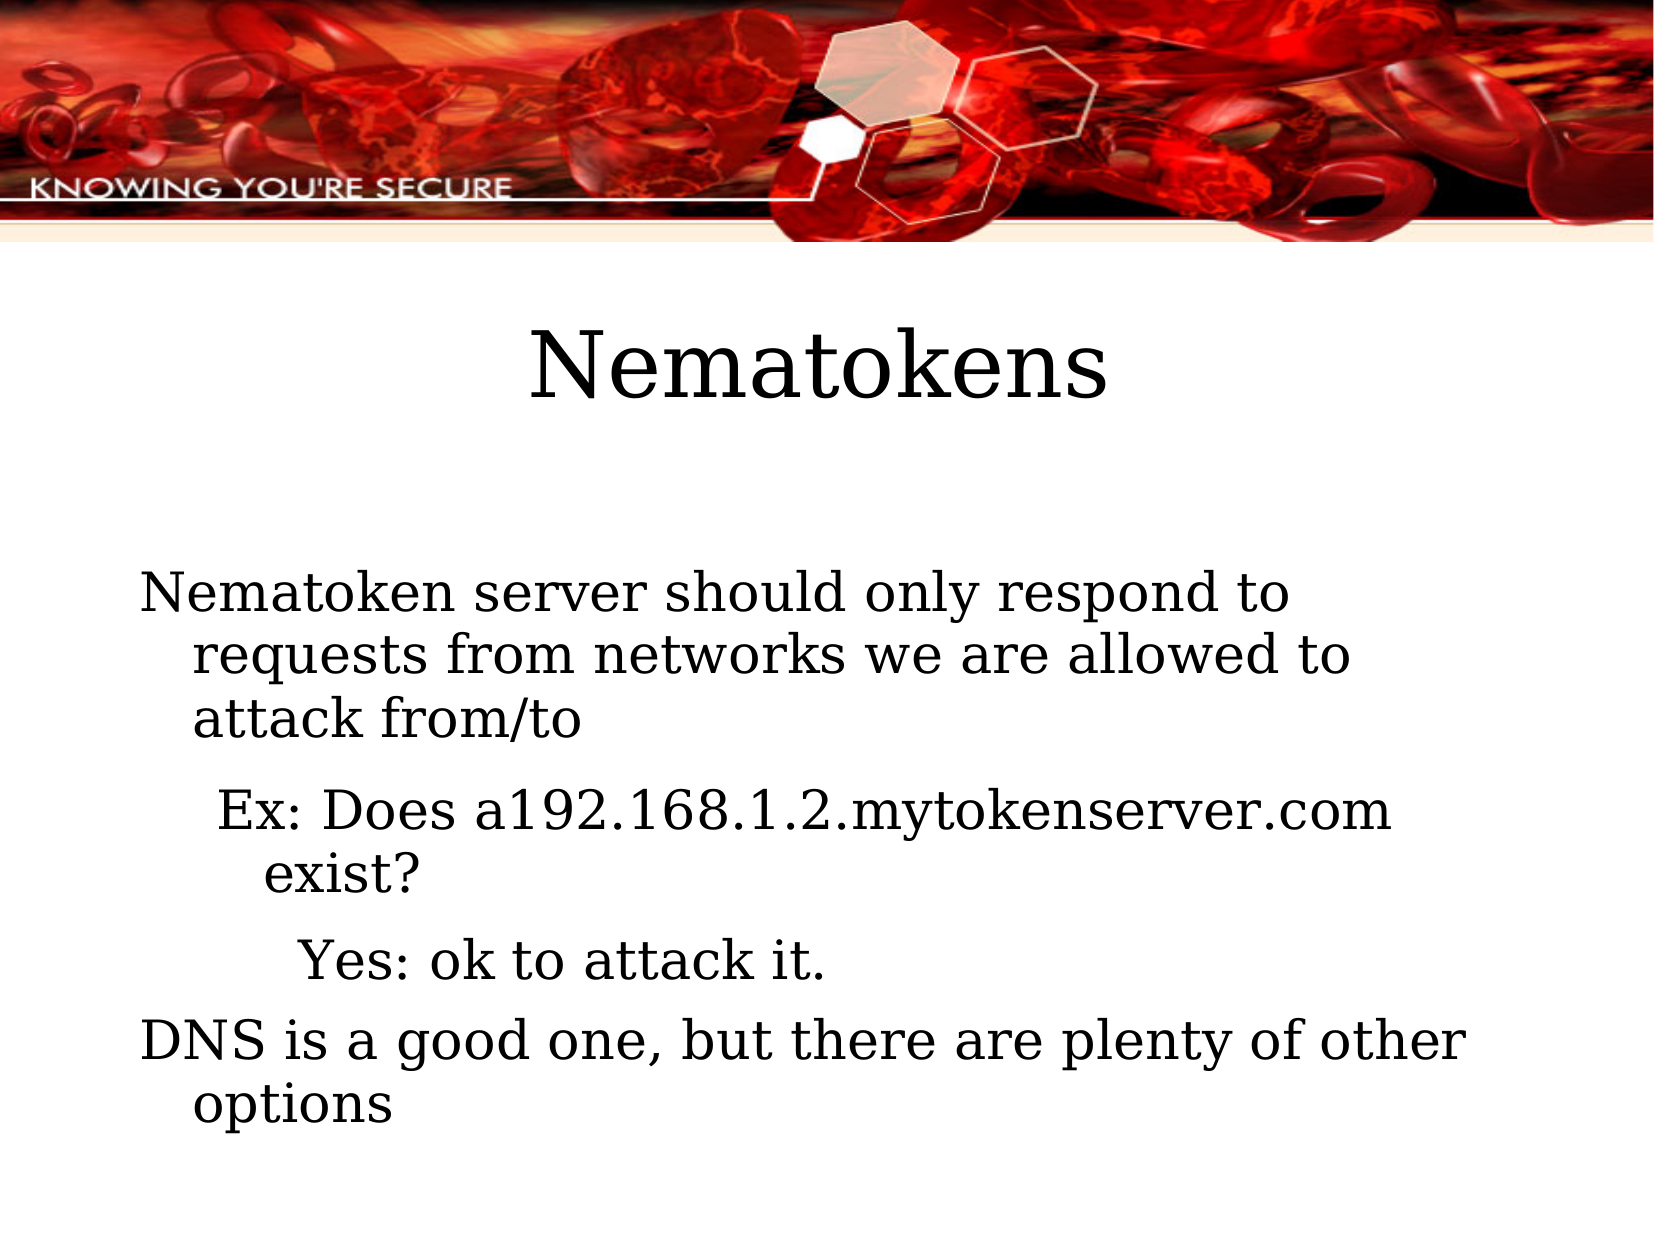

# Nematokens
Nematoken server should only respond to requests from networks we are allowed to attack from/to
Ex: Does a192.168.1.2.mytokenserver.com exist?
Yes: ok to attack it.
DNS is a good one, but there are plenty of other options